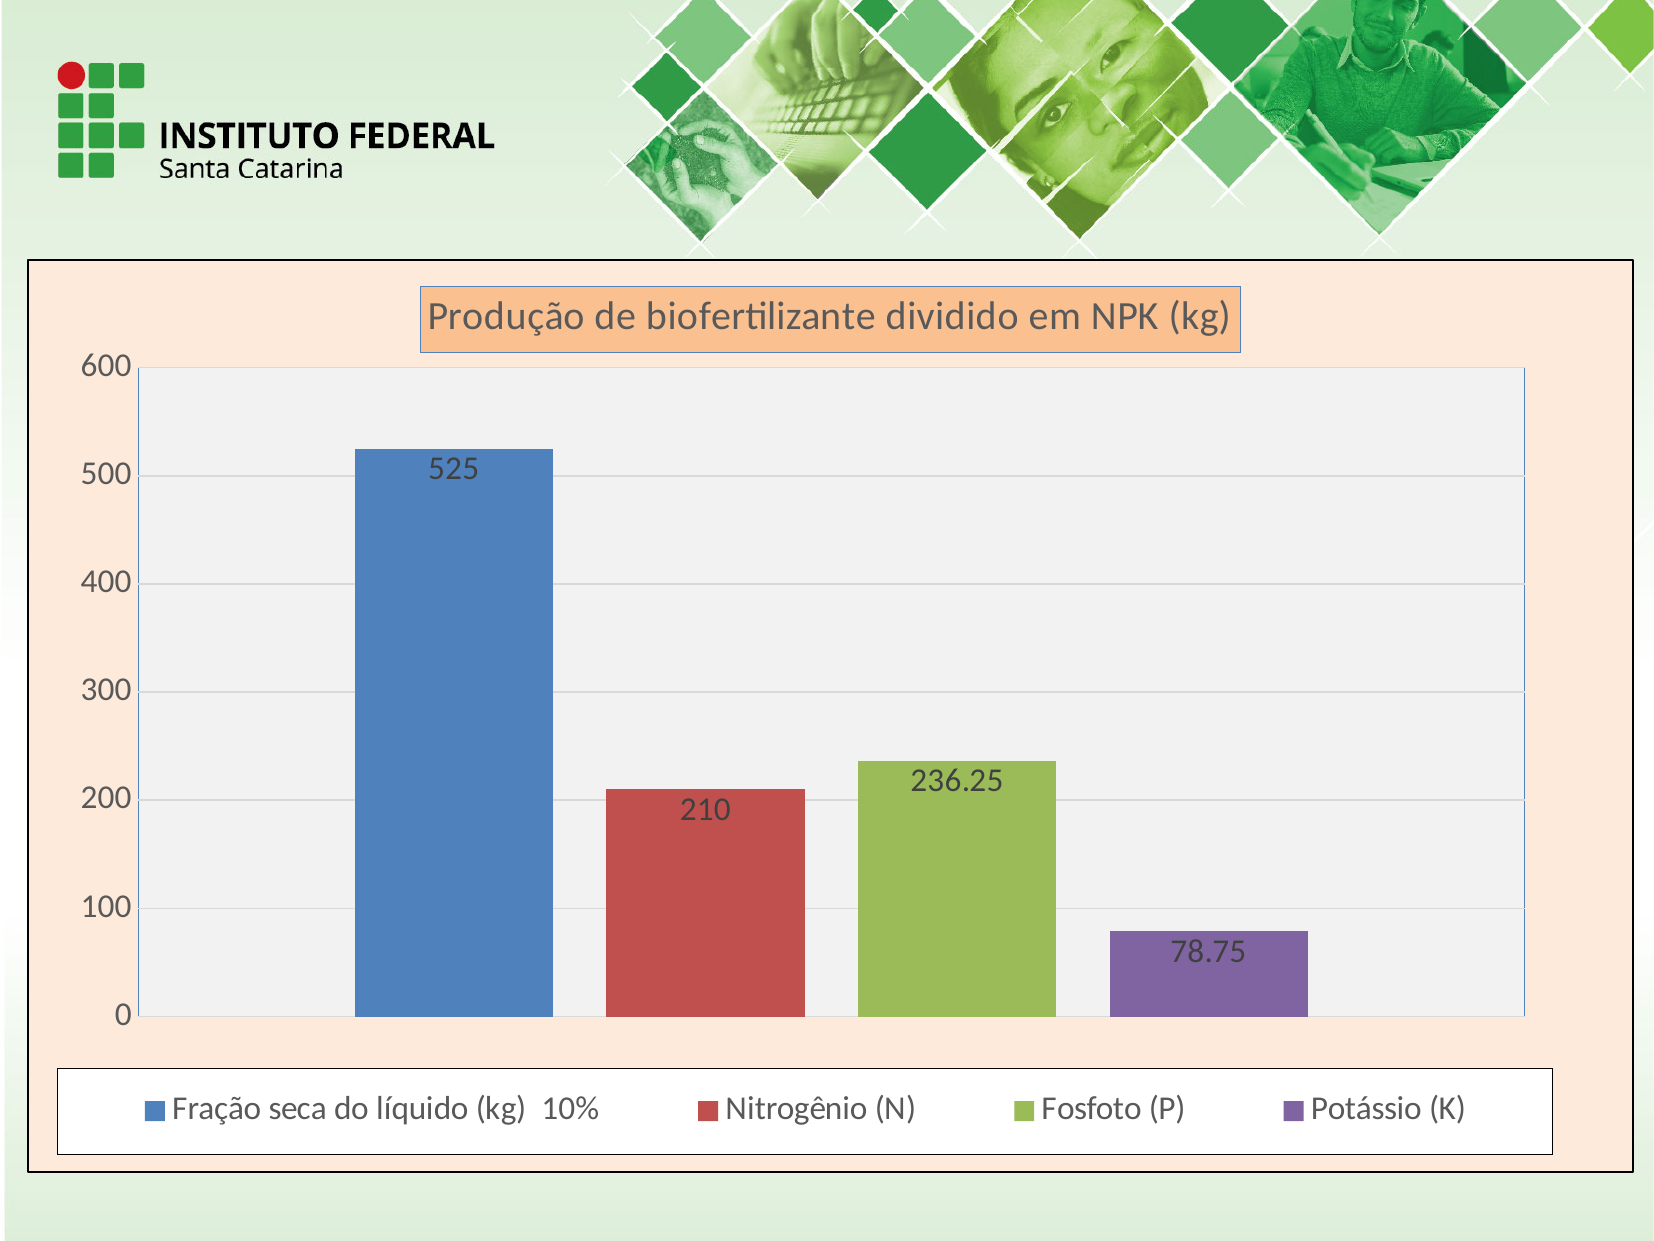

### Chart: Produção de biofertilizante dividido em NPK (kg)
| Category | Fração seca do líquido (kg) 10% | Nitrogênio (N) | Fosfoto (P) | Potássio (K) |
|---|---|---|---|---|
| 1 | 525.0 | 210.0 | 236.25 | 78.75 |